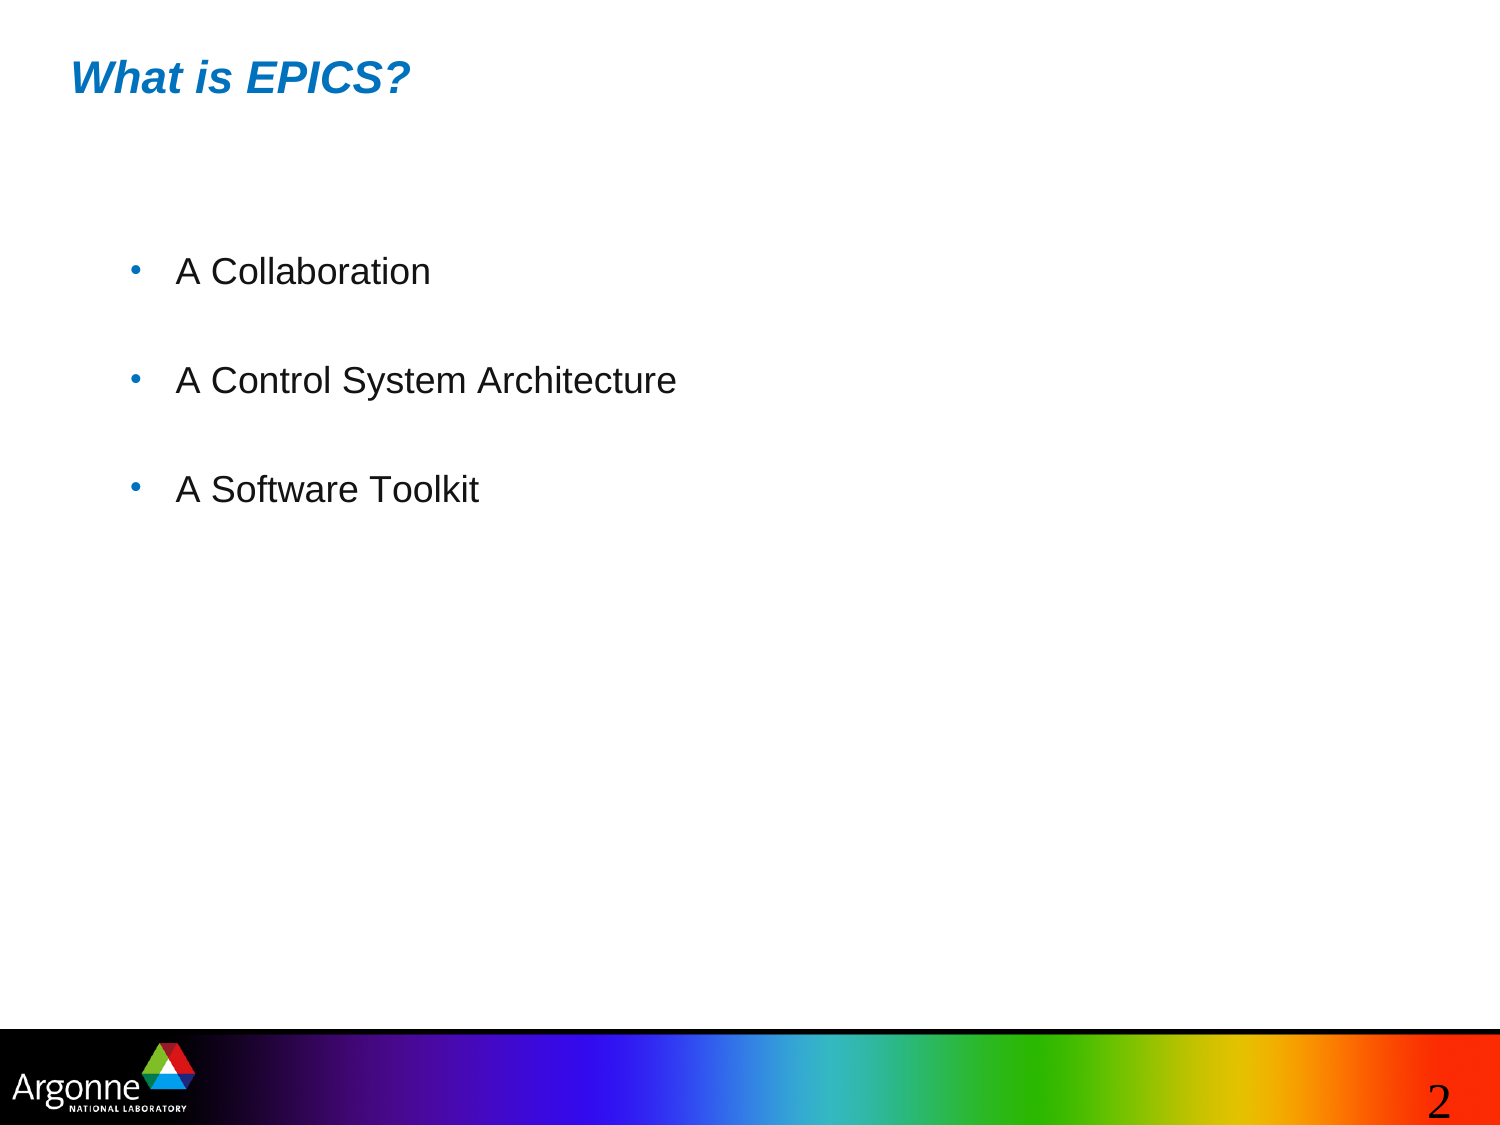

# What is EPICS?
A Collaboration
A Control System Architecture
A Software Toolkit
2